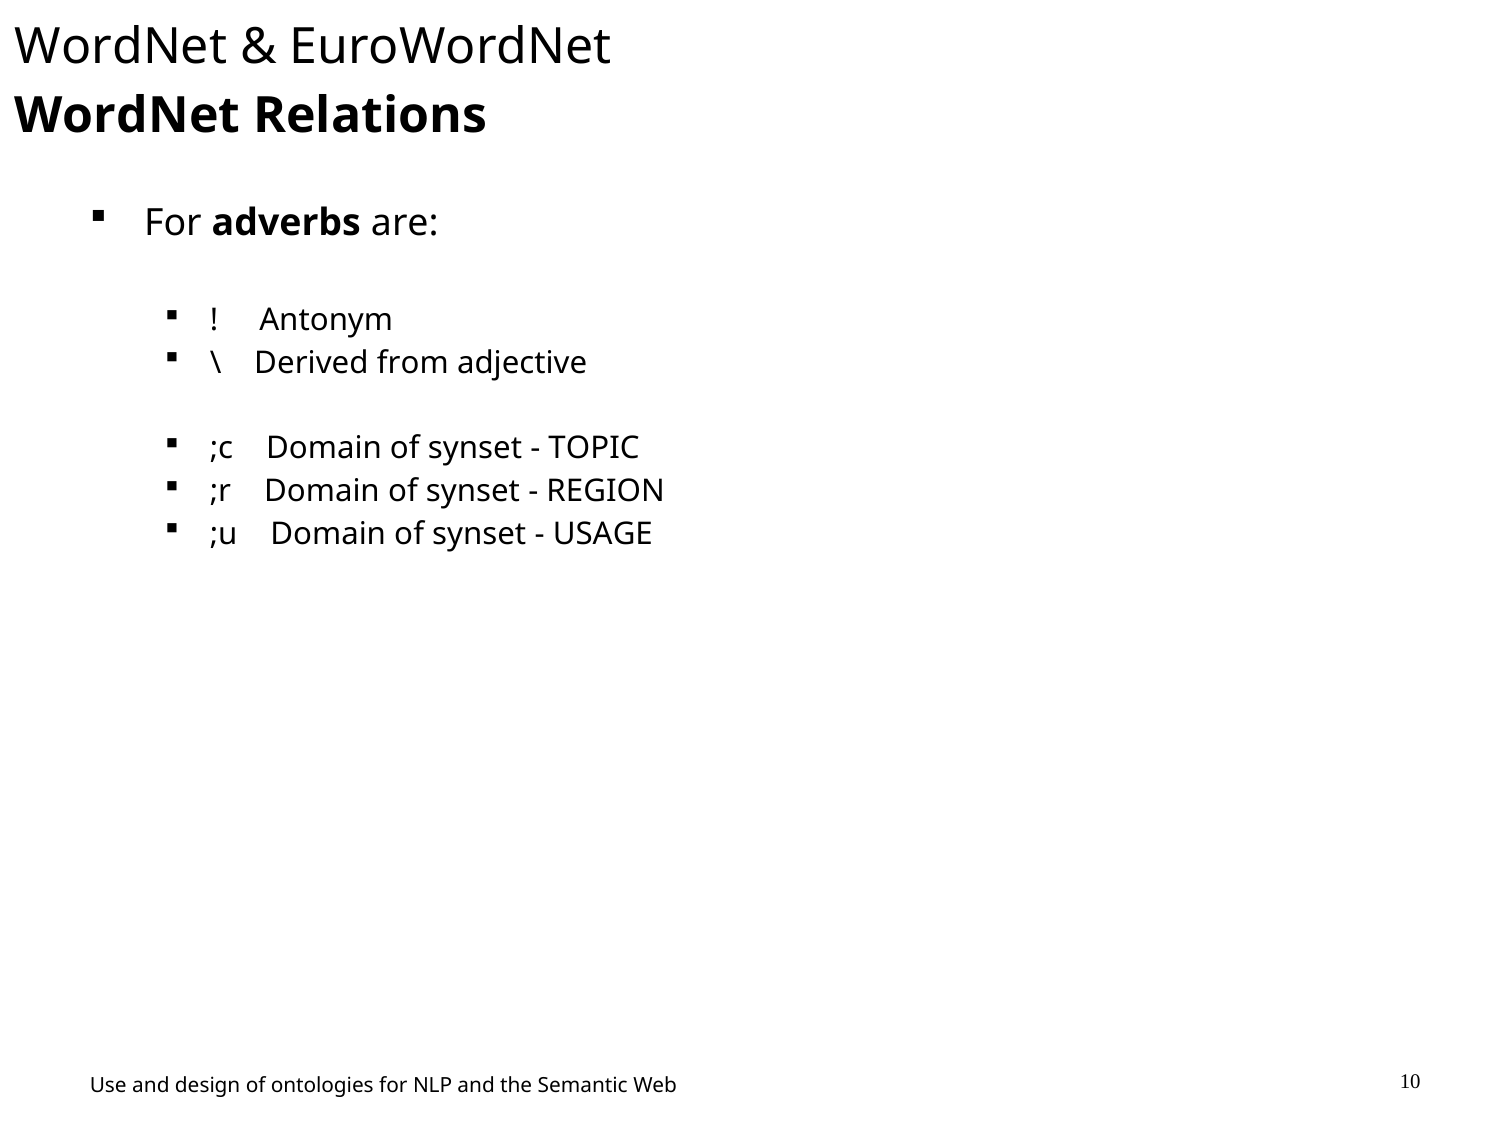

WordNet & EuroWordNet
WordNet Relations
# For adverbs are:
! Antonym
\ Derived from adjective
;c Domain of synset - TOPIC
;r Domain of synset - REGION
;u Domain of synset - USAGE
10